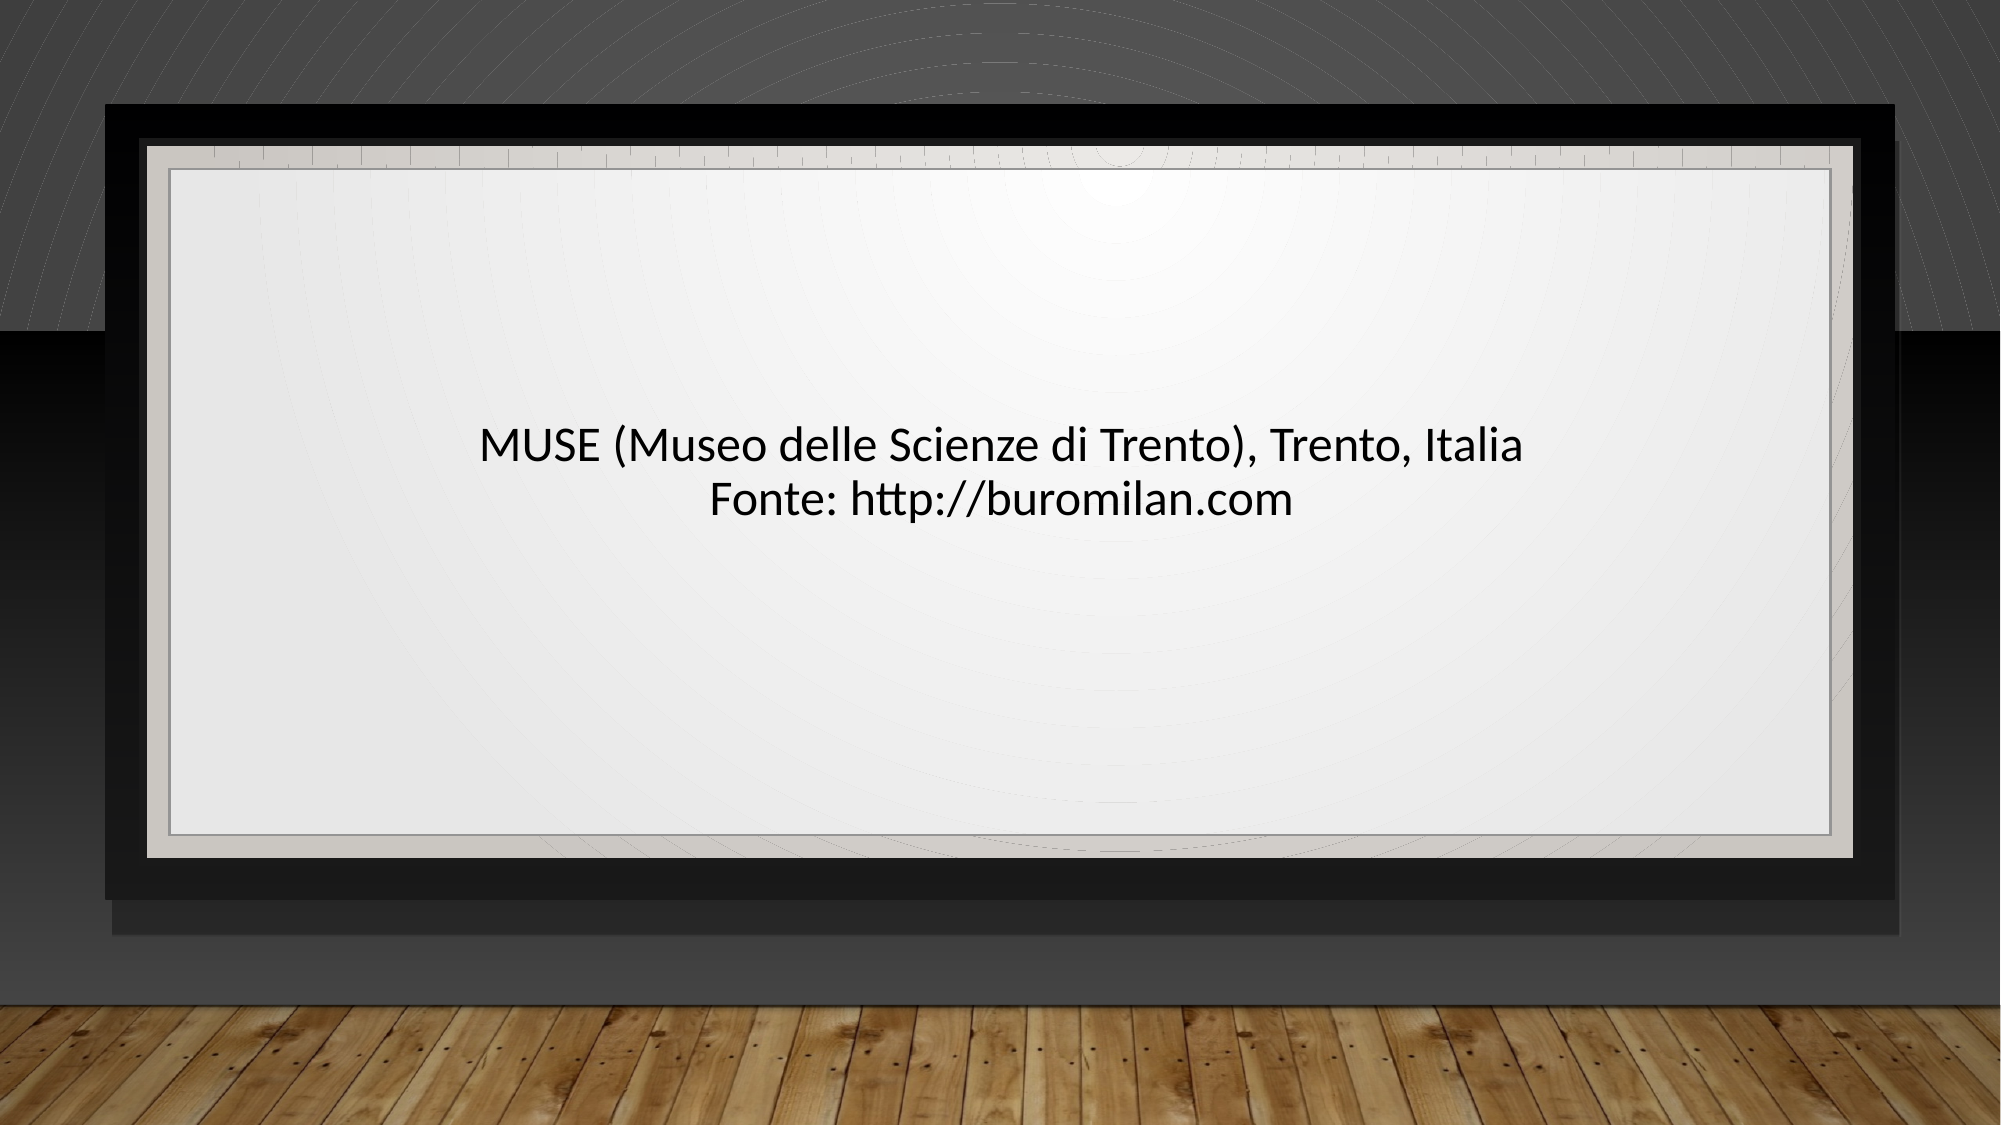

# MUSE (Museo delle Scienze di Trento), Trento, Italia Fonte: http://buromilan.com